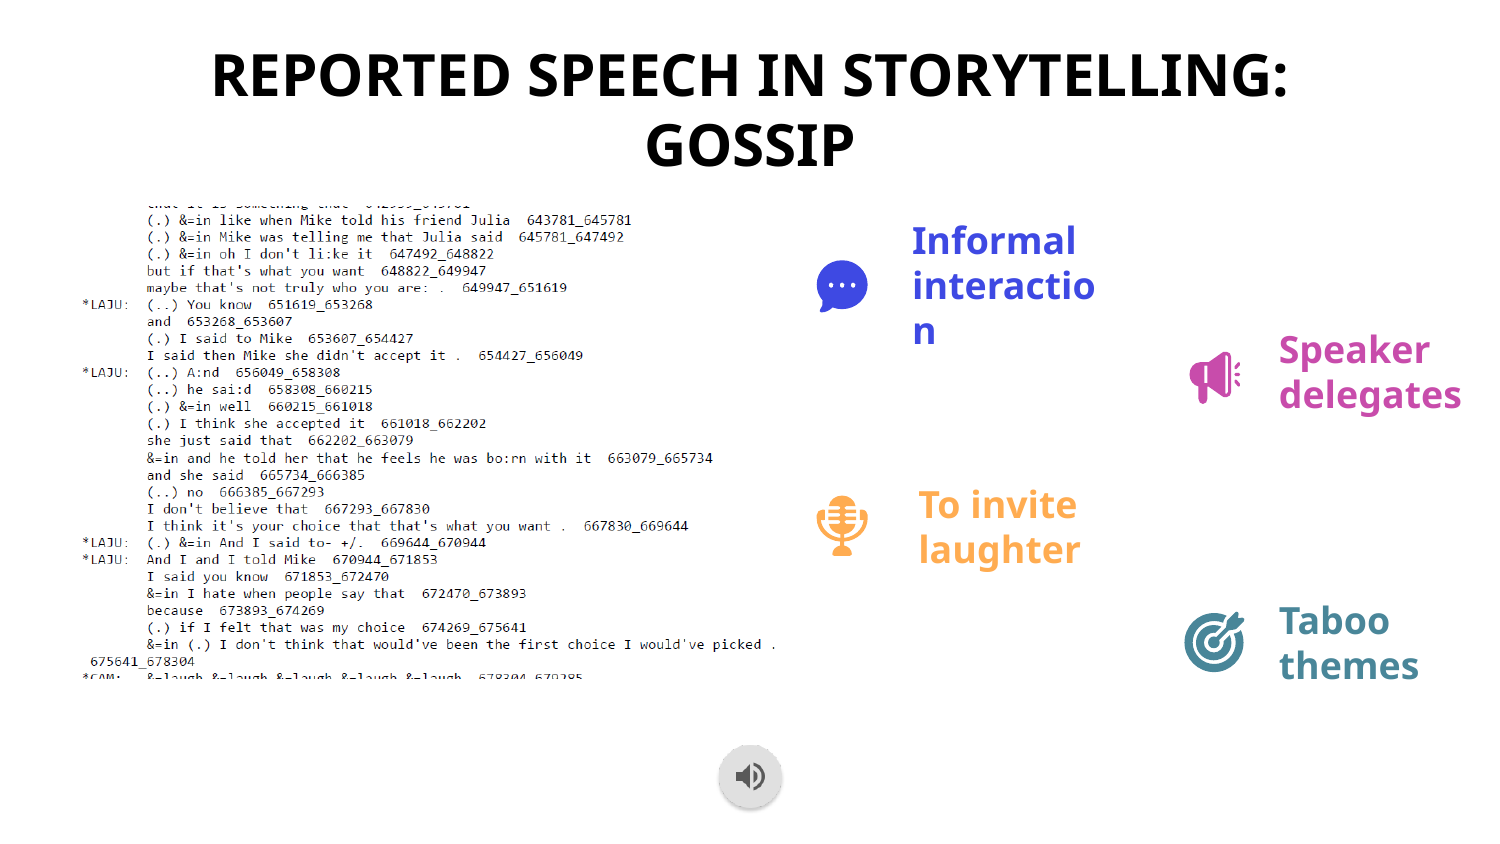

# REPORTED SPEECH IN STORYTELLING: GOSSIP
Informal interaction
Speaker delegates
To invite laughter
Taboo themes